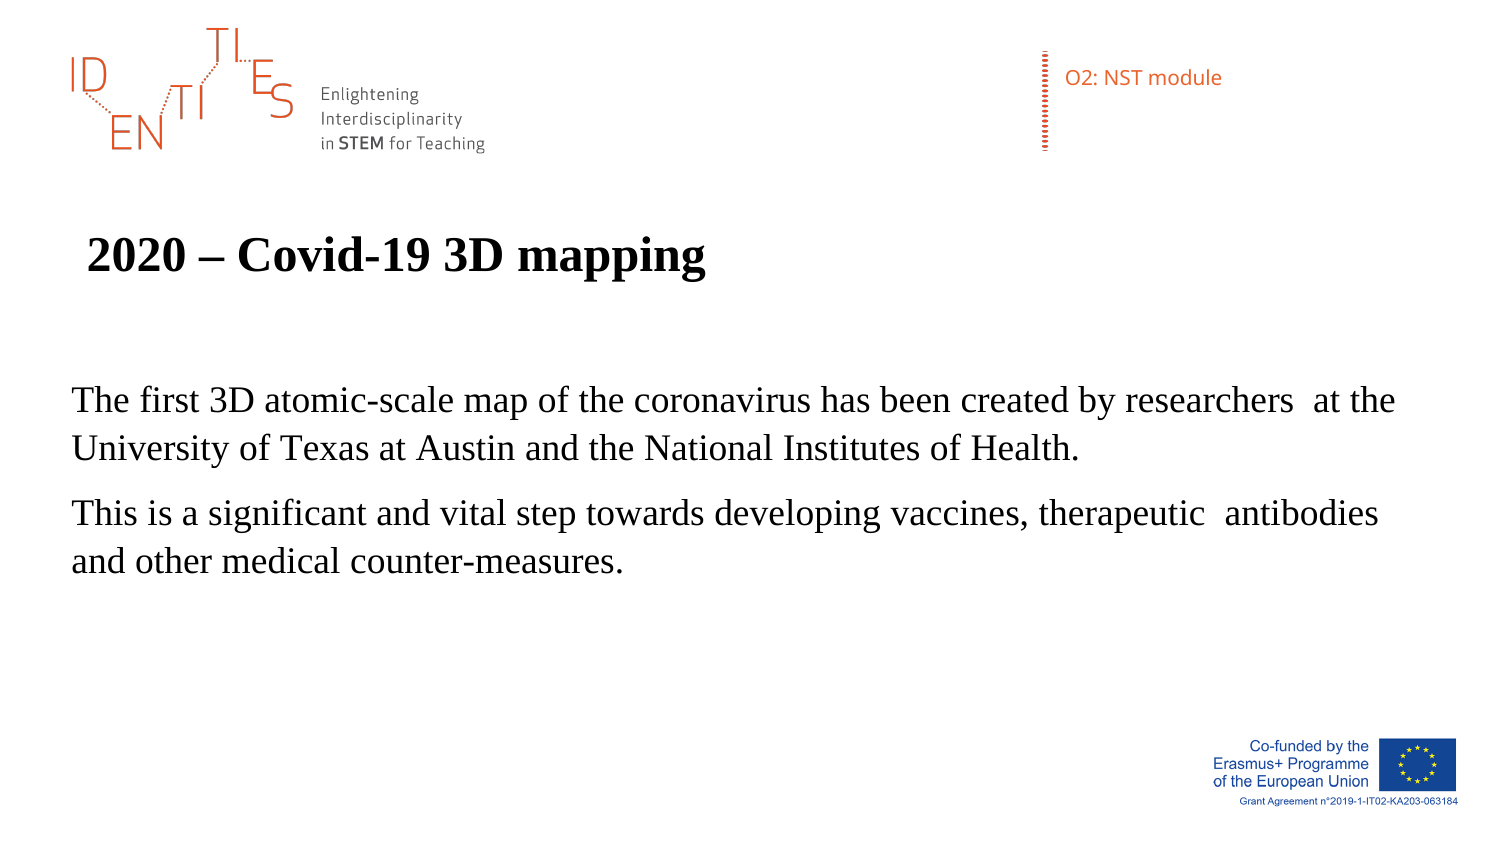

O2: NST module
2020 – Covid-19 3D mapping
The first 3D atomic-scale map of the coronavirus has been created by researchers at the University of Texas at Austin and the National Institutes of Health.
This is a significant and vital step towards developing vaccines, therapeutic antibodies and other medical counter-measures.